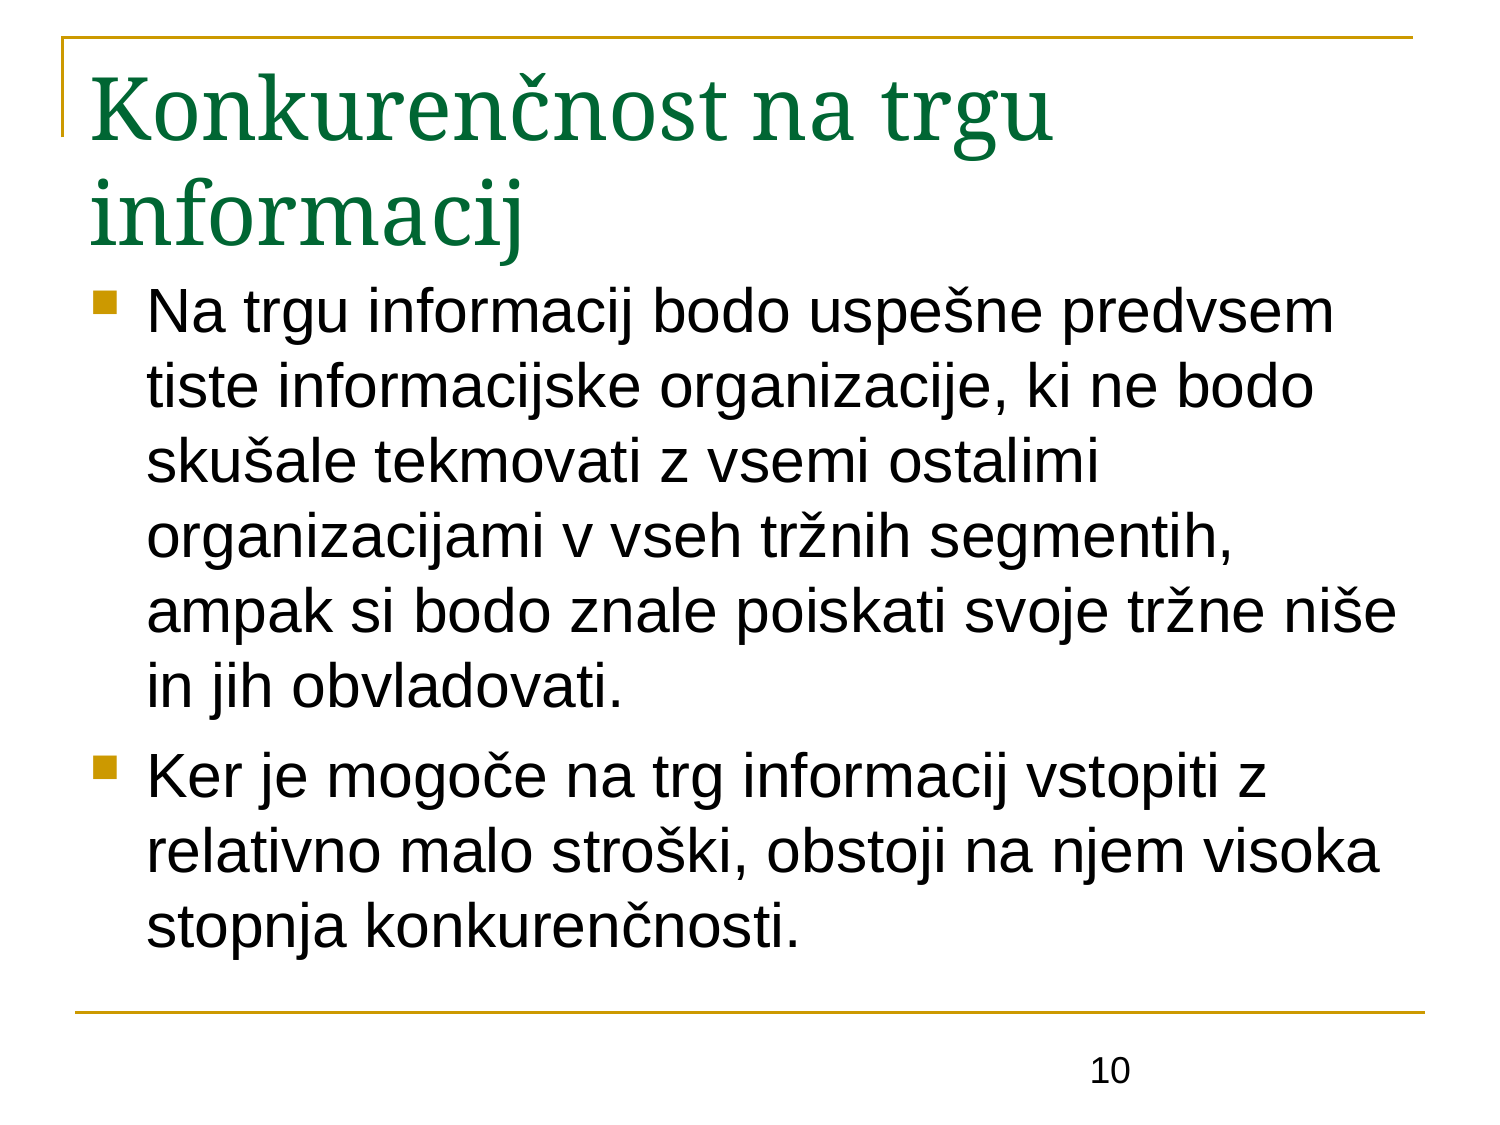

# Konkurenčnost na trgu informacij
Na trgu informacij bodo uspešne predvsem tiste informacijske organizacije, ki ne bodo skušale tekmovati z vsemi ostalimi organizacijami v vseh tržnih segmentih, ampak si bodo znale poiskati svoje tržne niše in jih obvladovati.
Ker je mogoče na trg informacij vstopiti z relativno malo stroški, obstoji na njem visoka stopnja konkurenčnosti.
10